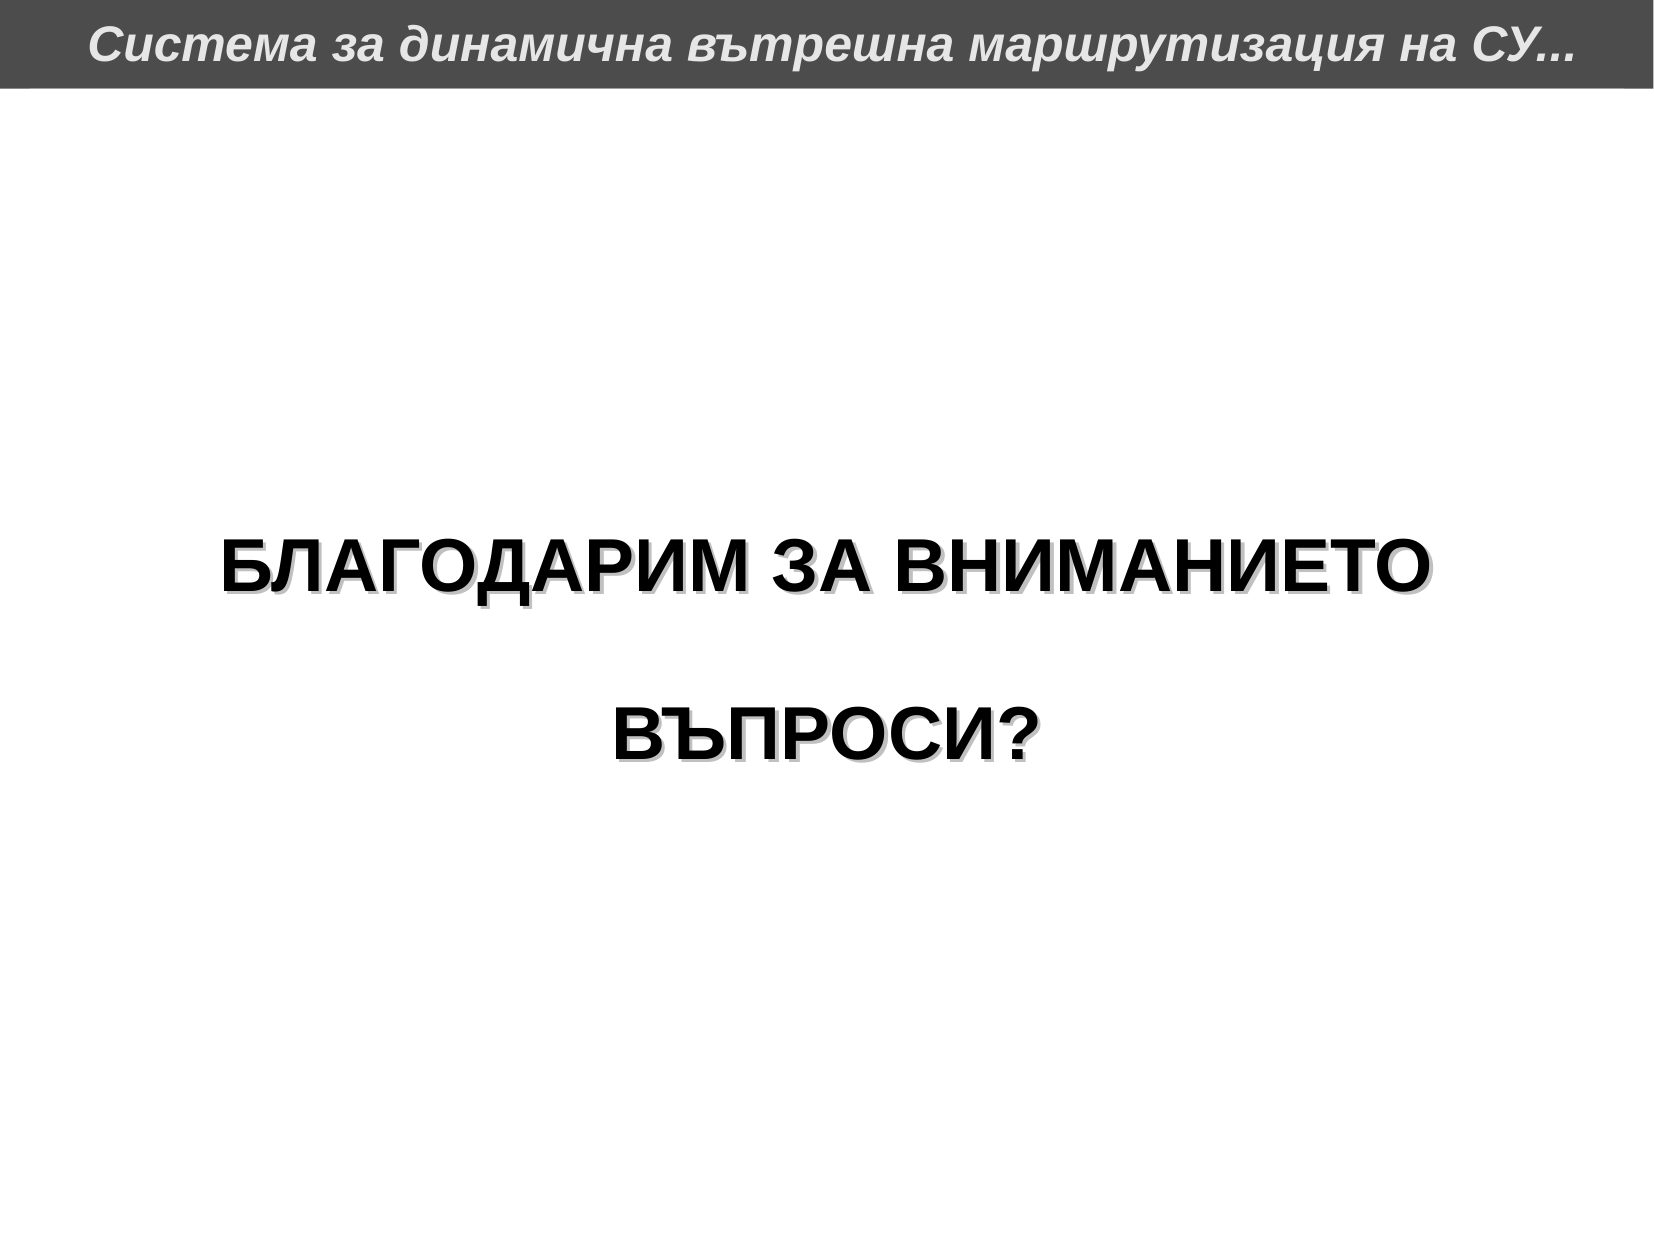

Система за динамична вътрешна маршрутизация на СУ...
БЛАГОДАРИМ ЗА ВНИМАНИЕТО
ВЪПРОСИ?